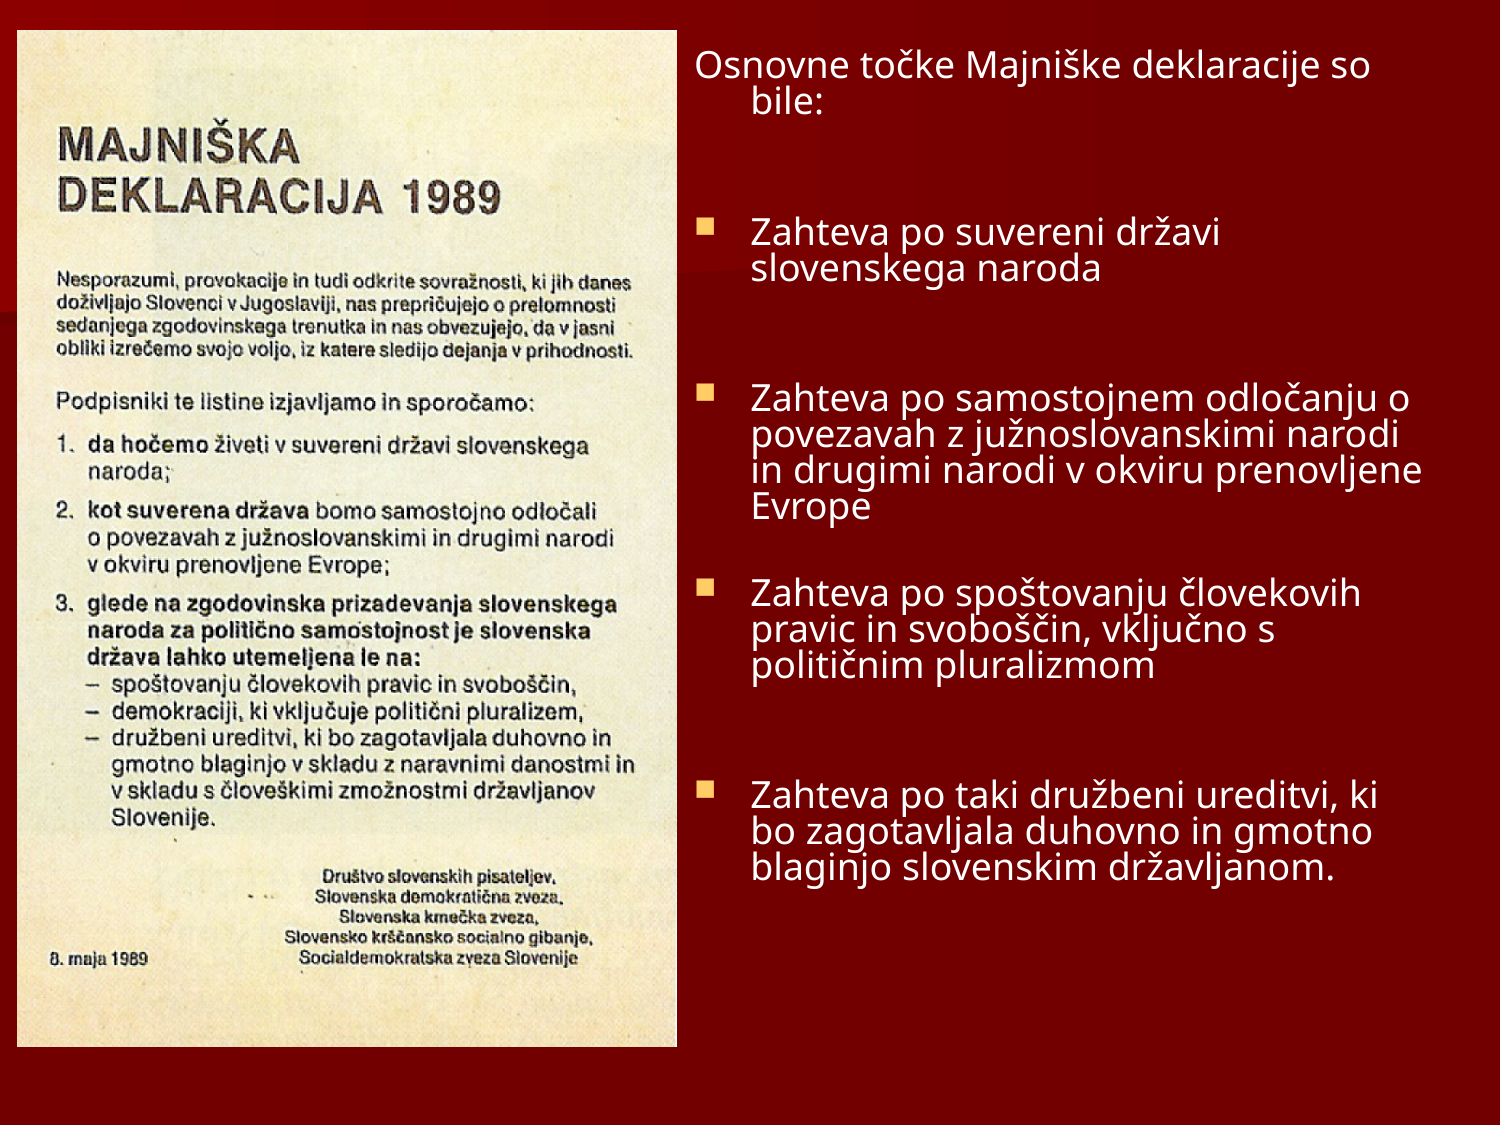

# Osnovne točke Majniške deklaracije so bile:
Zahteva po suvereni državi slovenskega naroda
Zahteva po samostojnem odločanju o povezavah z južnoslovanskimi narodi in drugimi narodi v okviru prenovljene Evrope
Zahteva po spoštovanju človekovih pravic in svoboščin, vključno s političnim pluralizmom
Zahteva po taki družbeni ureditvi, ki bo zagotavljala duhovno in gmotno blaginjo slovenskim državljanom.